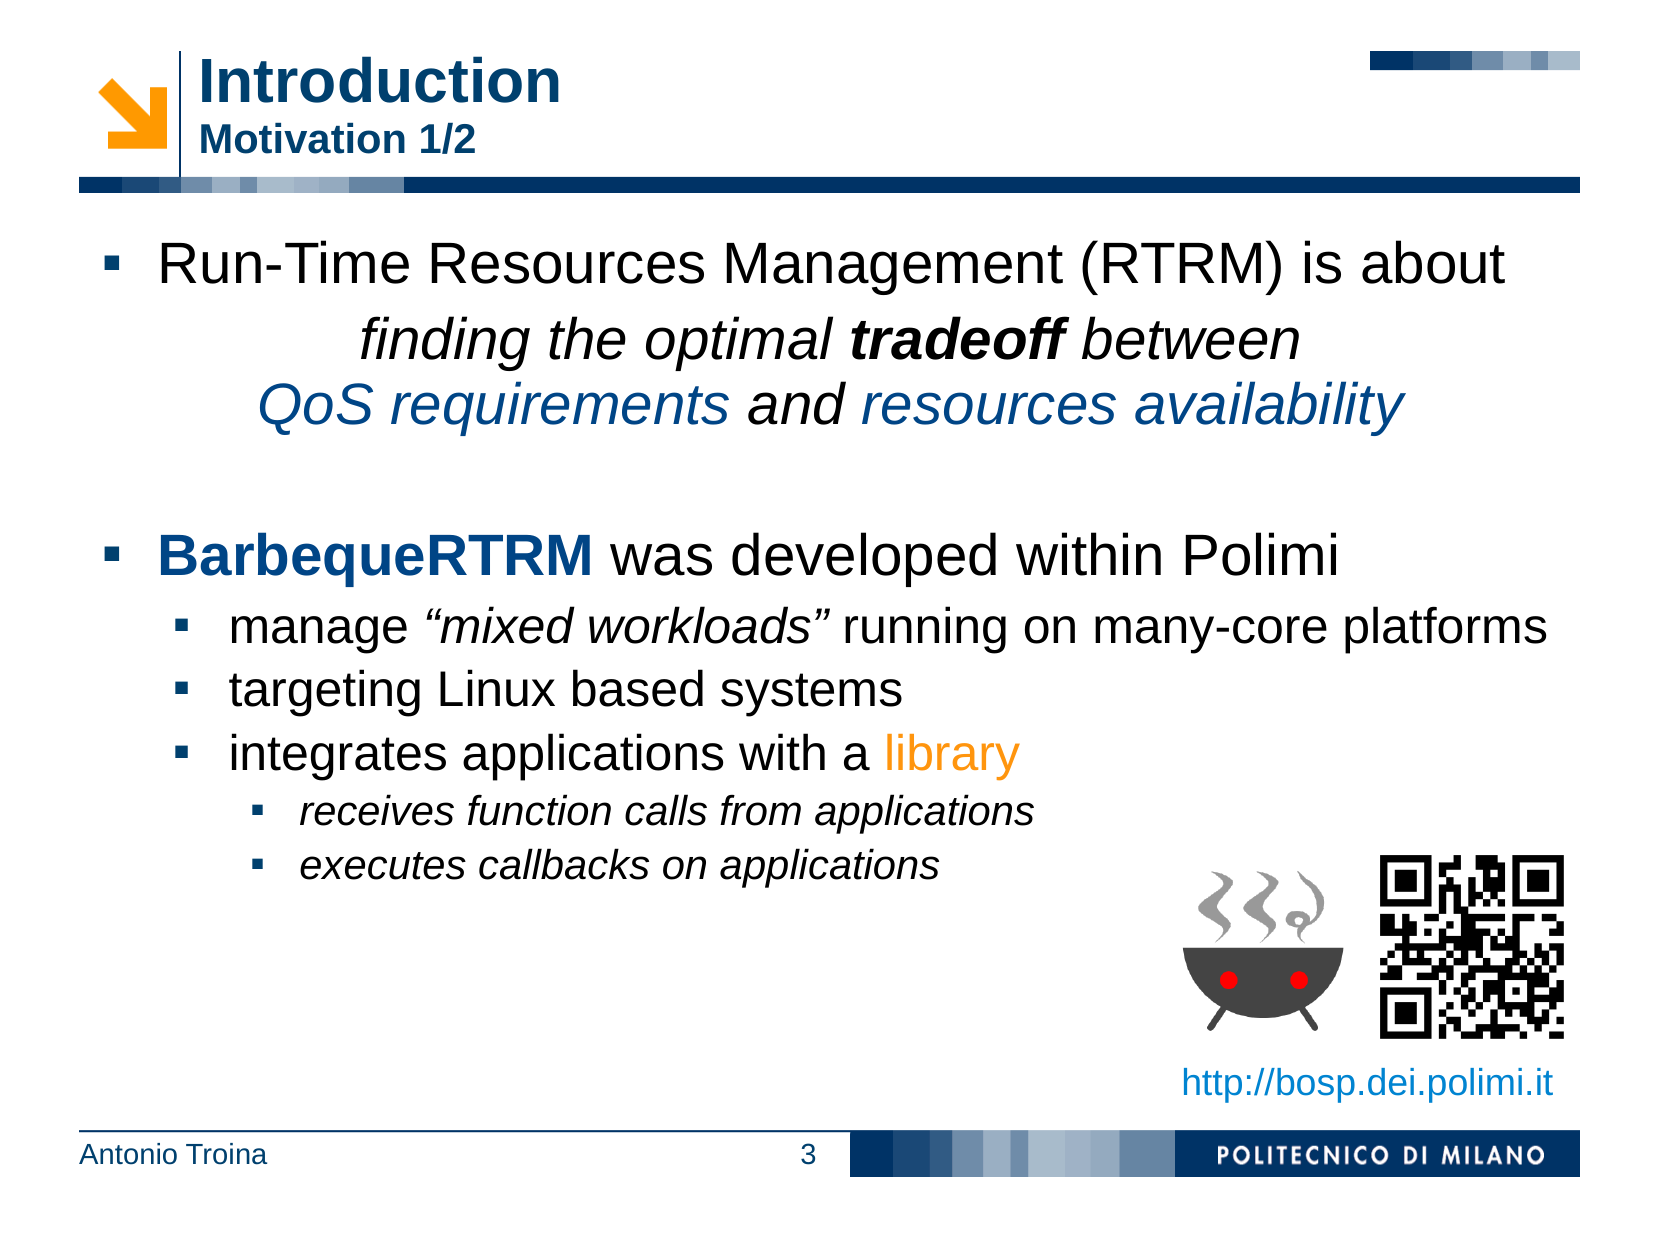

# Introduction Motivation 1/2
Run-Time Resources Management (RTRM) is about
finding the optimal tradeoff between
QoS requirements and resources availability
BarbequeRTRM was developed within Polimi
manage “mixed workloads” running on many-core platforms
targeting Linux based systems
integrates applications with a library
receives function calls from applications
executes callbacks on applications
http://bosp.dei.polimi.it
3